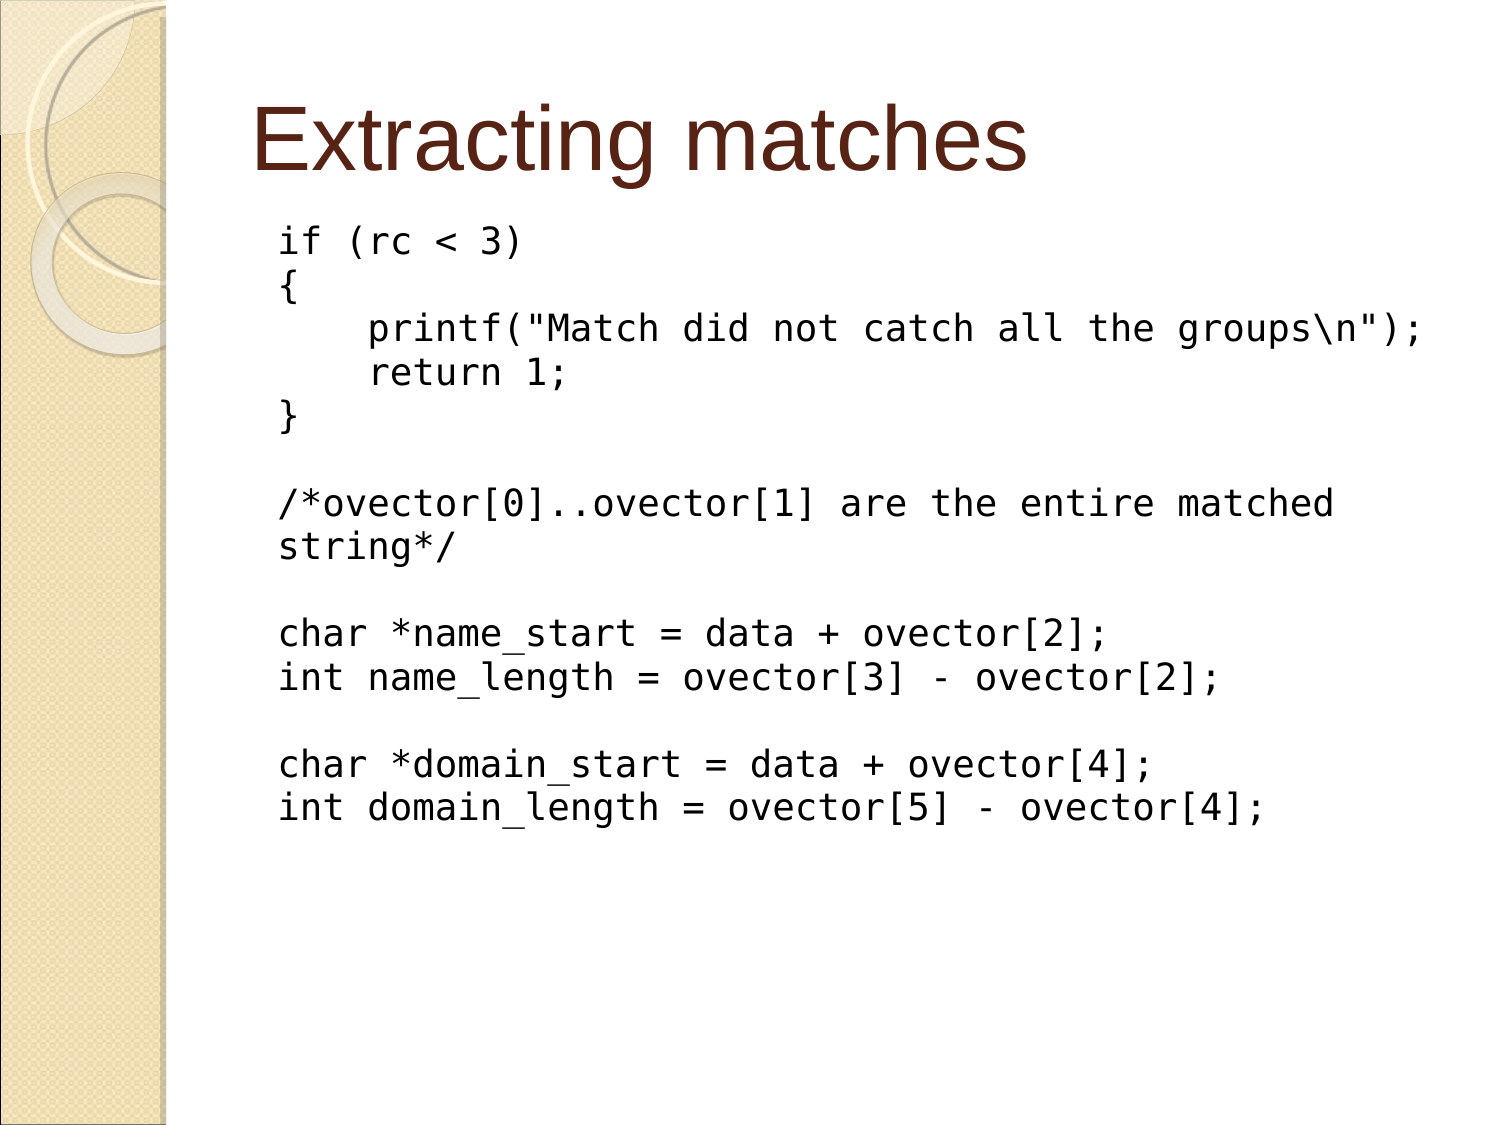

# Extracting matches
if (rc < 3)
{
 printf("Match did not catch all the groups\n");
 return 1;
}
/*ovector[0]..ovector[1] are the entire matched string*/
char *name_start = data + ovector[2];
int name_length = ovector[3] - ovector[2];
char *domain_start = data + ovector[4];
int domain_length = ovector[5] - ovector[4];